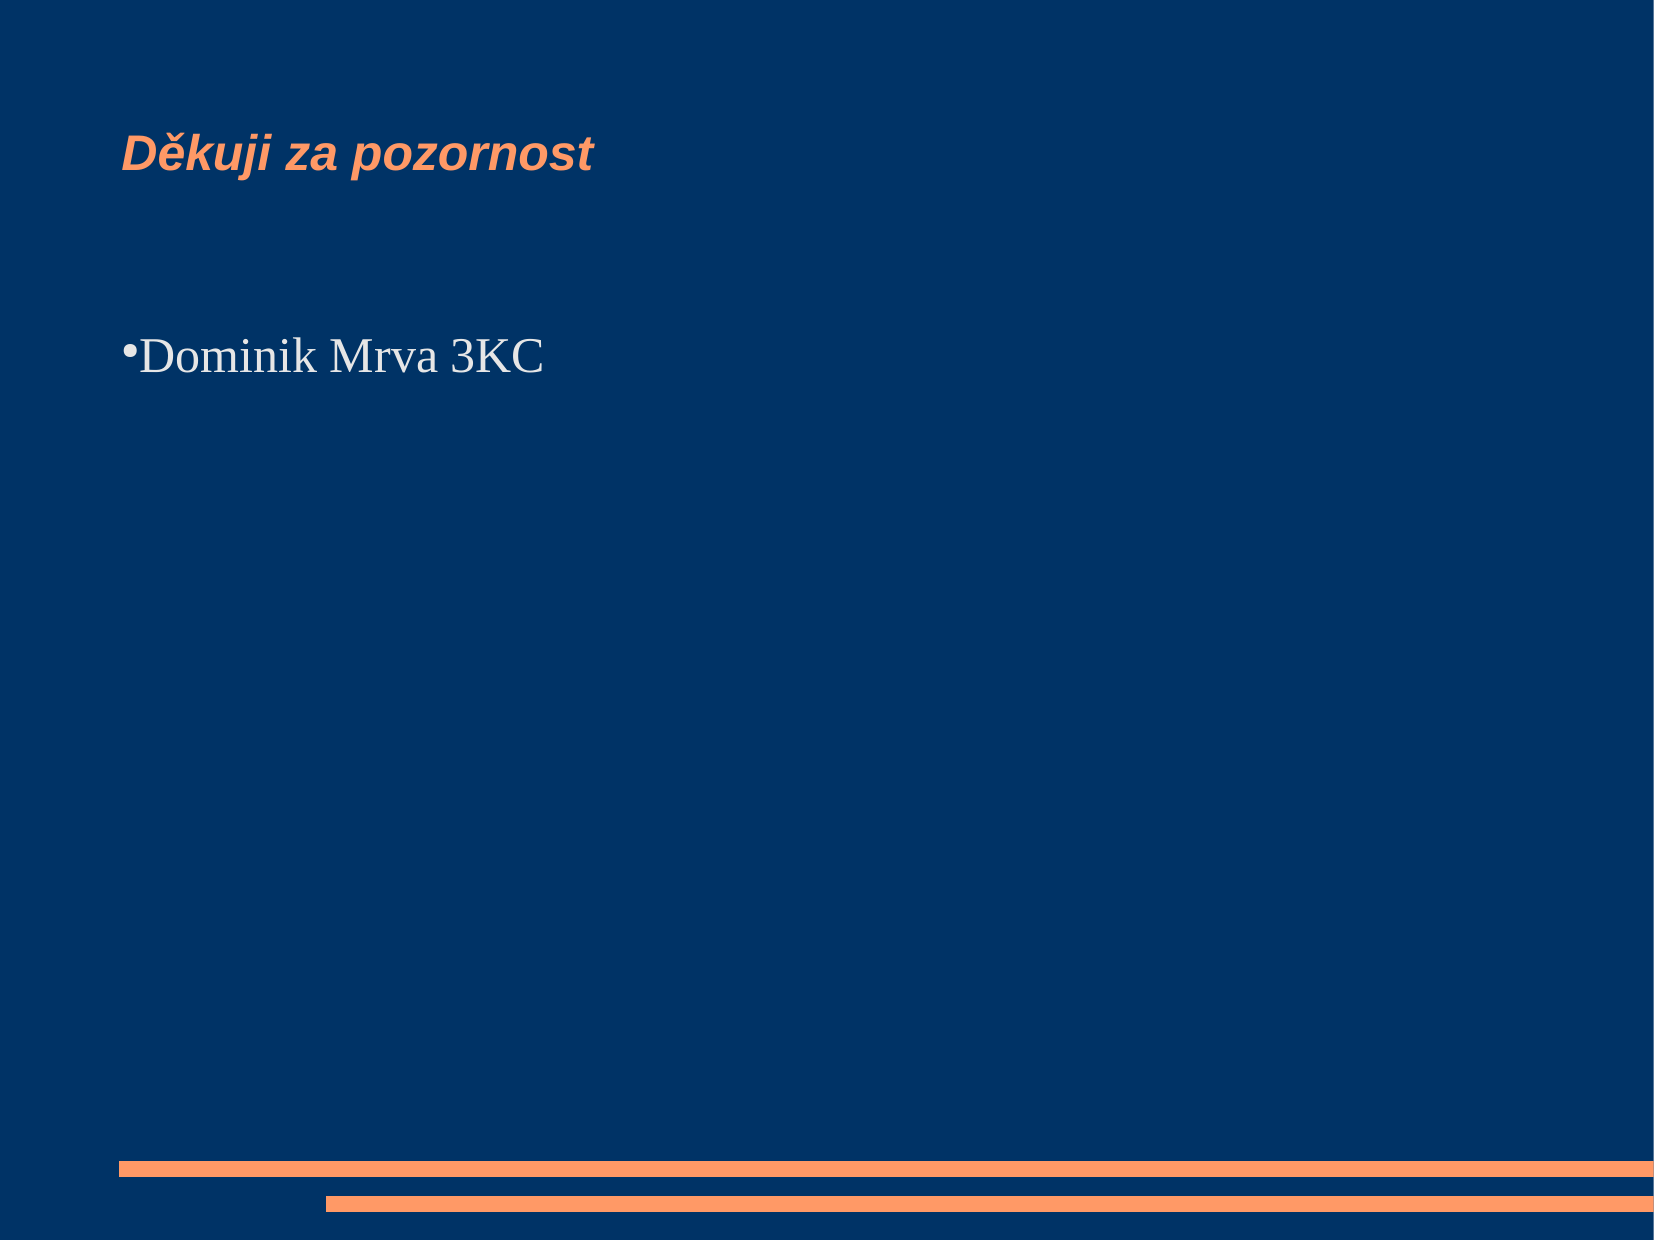

# Děkuji za pozornost
Dominik Mrva 3KC